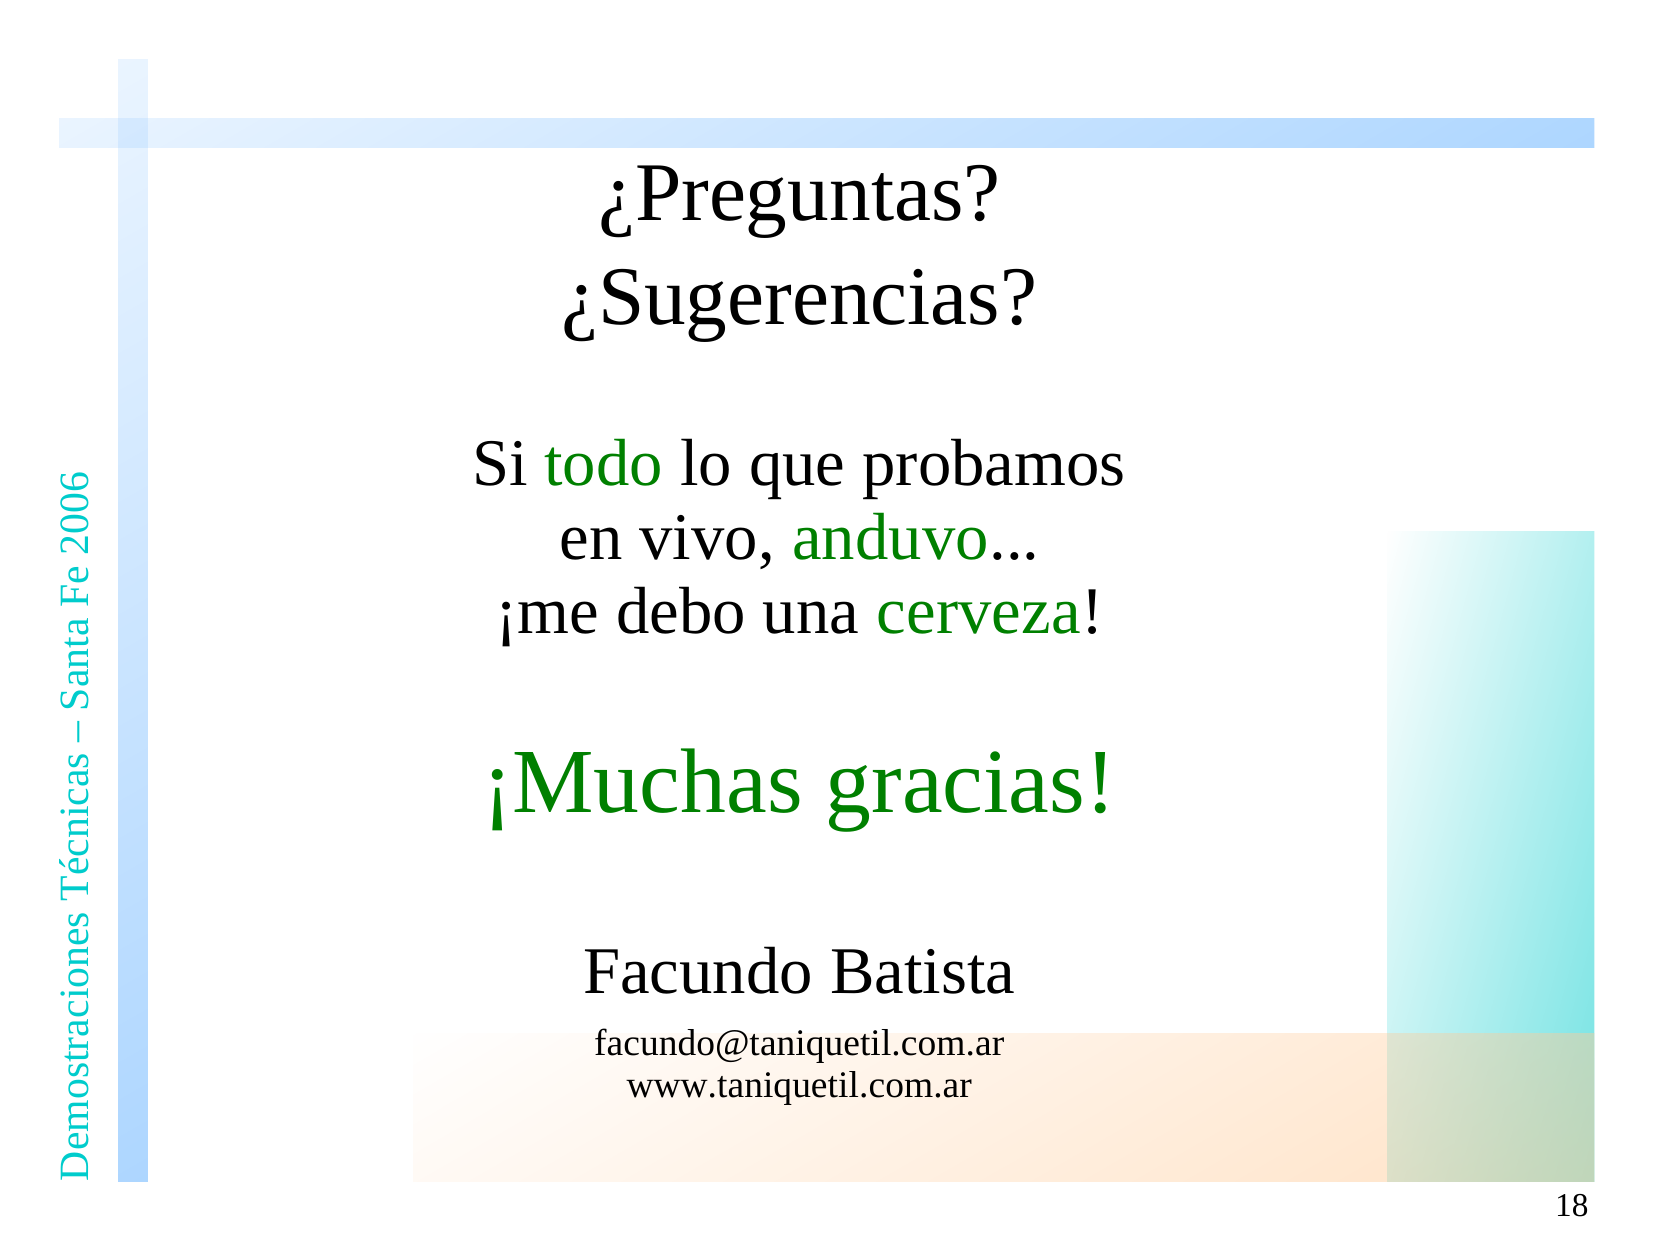

¿Preguntas?
¿Sugerencias?
Si todo lo que probamos
en vivo, anduvo...
¡me debo una cerveza!
¡Muchas gracias!
Facundo Batista
facundo@taniquetil.com.ar
www.taniquetil.com.ar